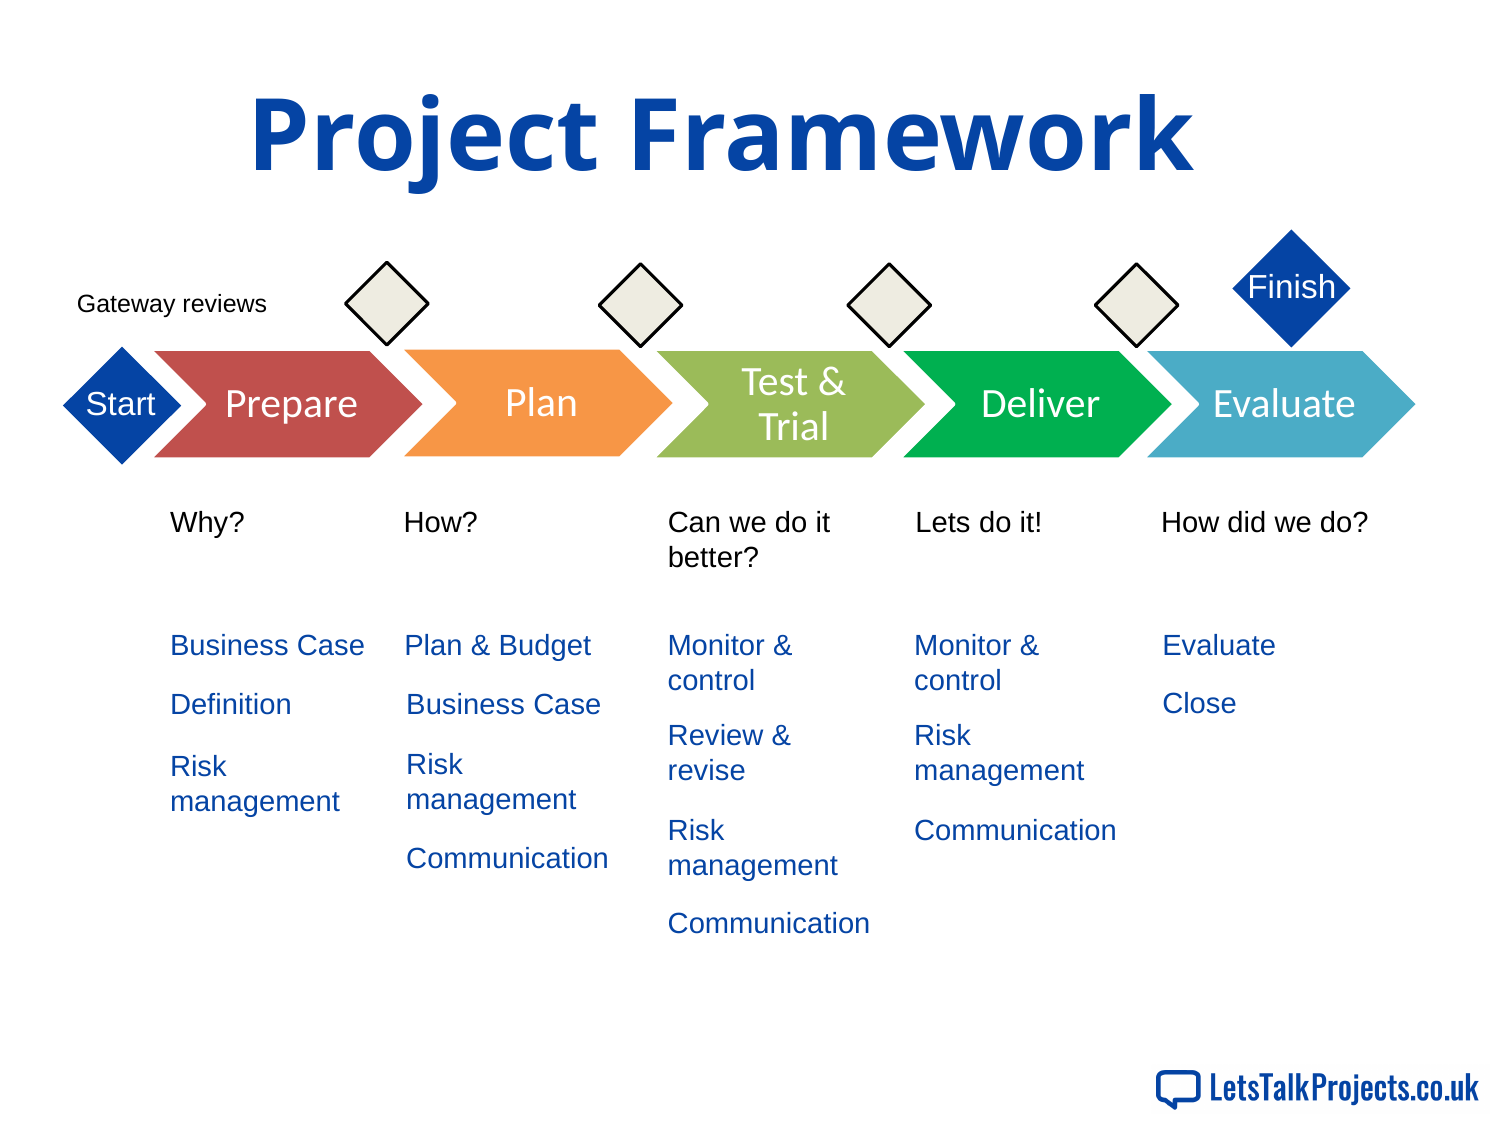

Project Framework
Finish
Gateway reviews
Plan
Prepare
Test & Trial
Deliver
Evaluate
Start
Why?
How?
Can we do it better?
Lets do it!
How did we do?
Monitor & control
Business Case
Plan & Budget
Monitor & control
Evaluate
Close
Definition
Business Case
Review & revise
Risk management
Risk management
Risk management
Risk management
Communication
Communication
Communication